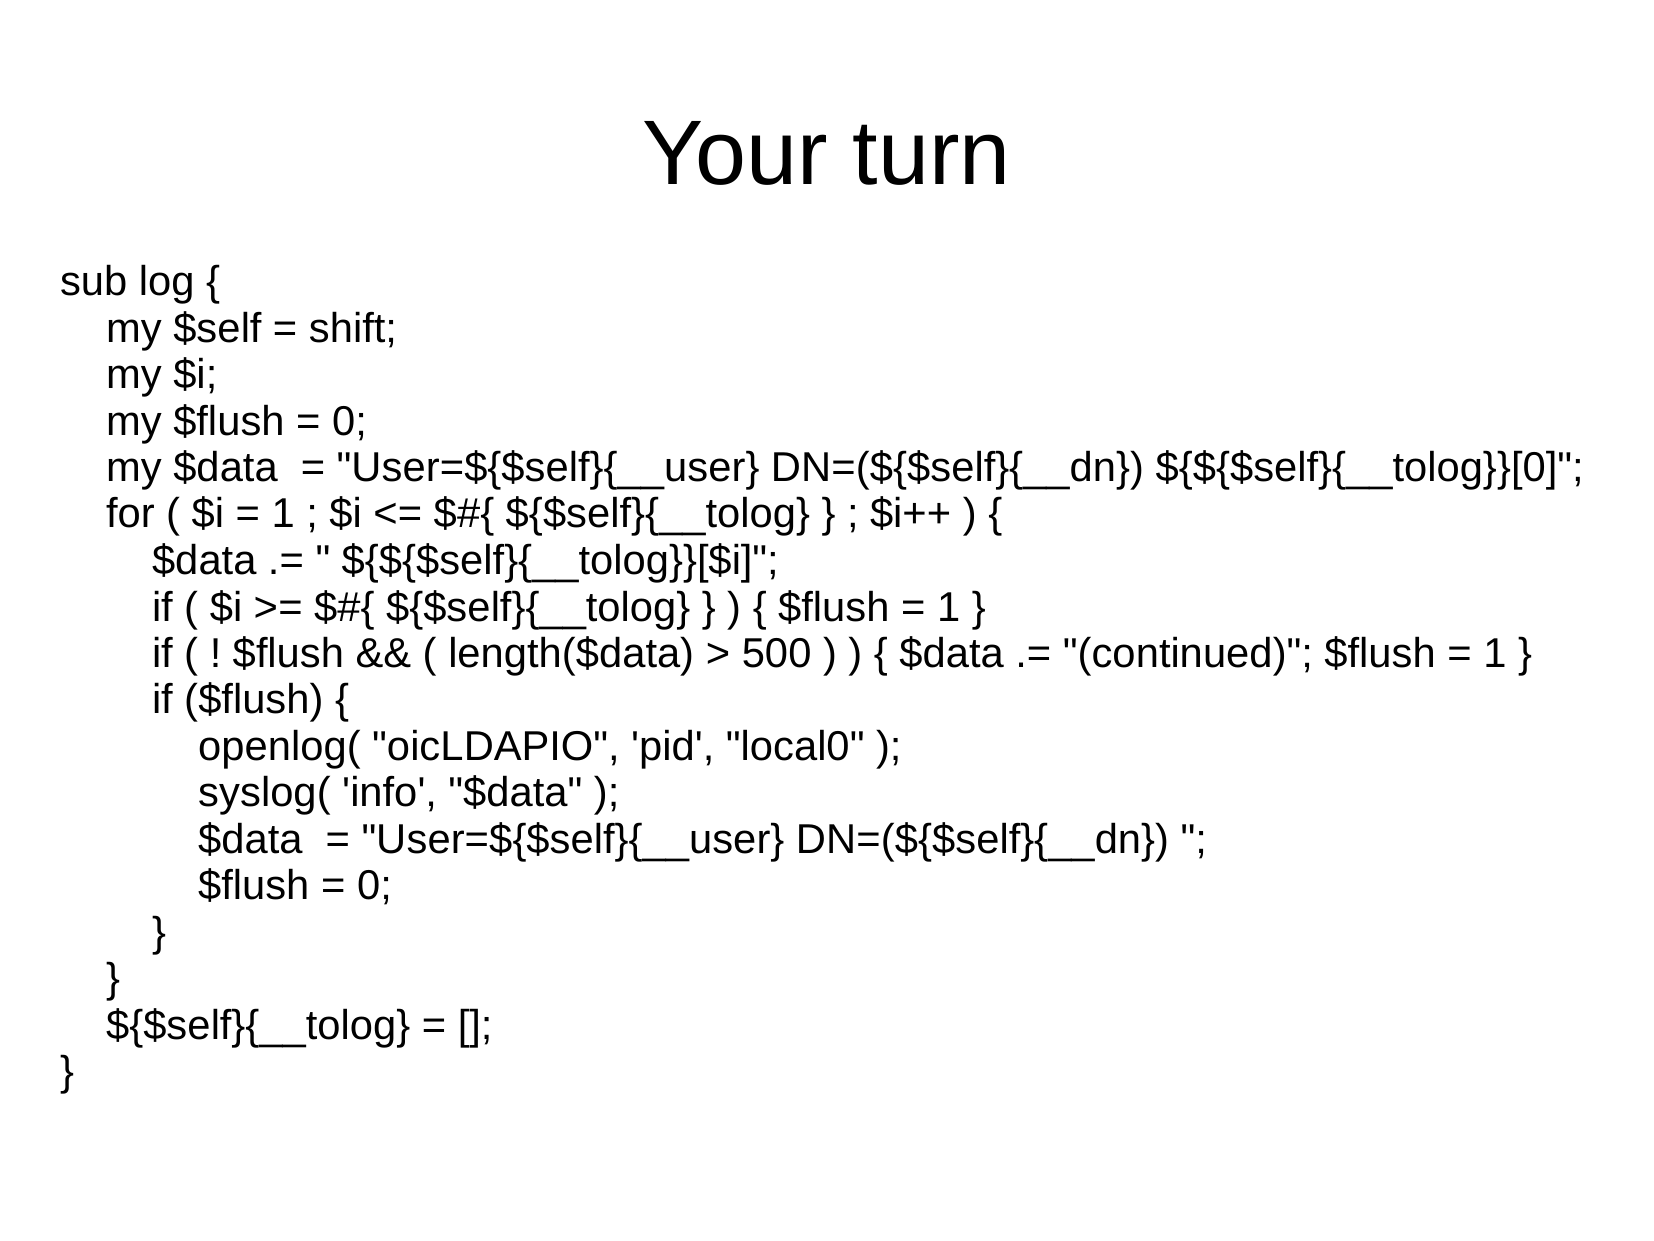

# Your turn
sub log {
 my $self = shift;
 my $i;
 my $flush = 0;
 my $data = "User=${$self}{__user} DN=(${$self}{__dn}) ${${$self}{__tolog}}[0]";
 for ( $i = 1 ; $i <= $#{ ${$self}{__tolog} } ; $i++ ) {
 $data .= " ${${$self}{__tolog}}[$i]";
 if ( $i >= $#{ ${$self}{__tolog} } ) { $flush = 1 }
 if ( ! $flush && ( length($data) > 500 ) ) { $data .= "(continued)"; $flush = 1 }
 if ($flush) {
 openlog( "oicLDAPIO", 'pid', "local0" );
 syslog( 'info', "$data" );
 $data = "User=${$self}{__user} DN=(${$self}{__dn}) ";
 $flush = 0;
 }
 }
 ${$self}{__tolog} = [];
}